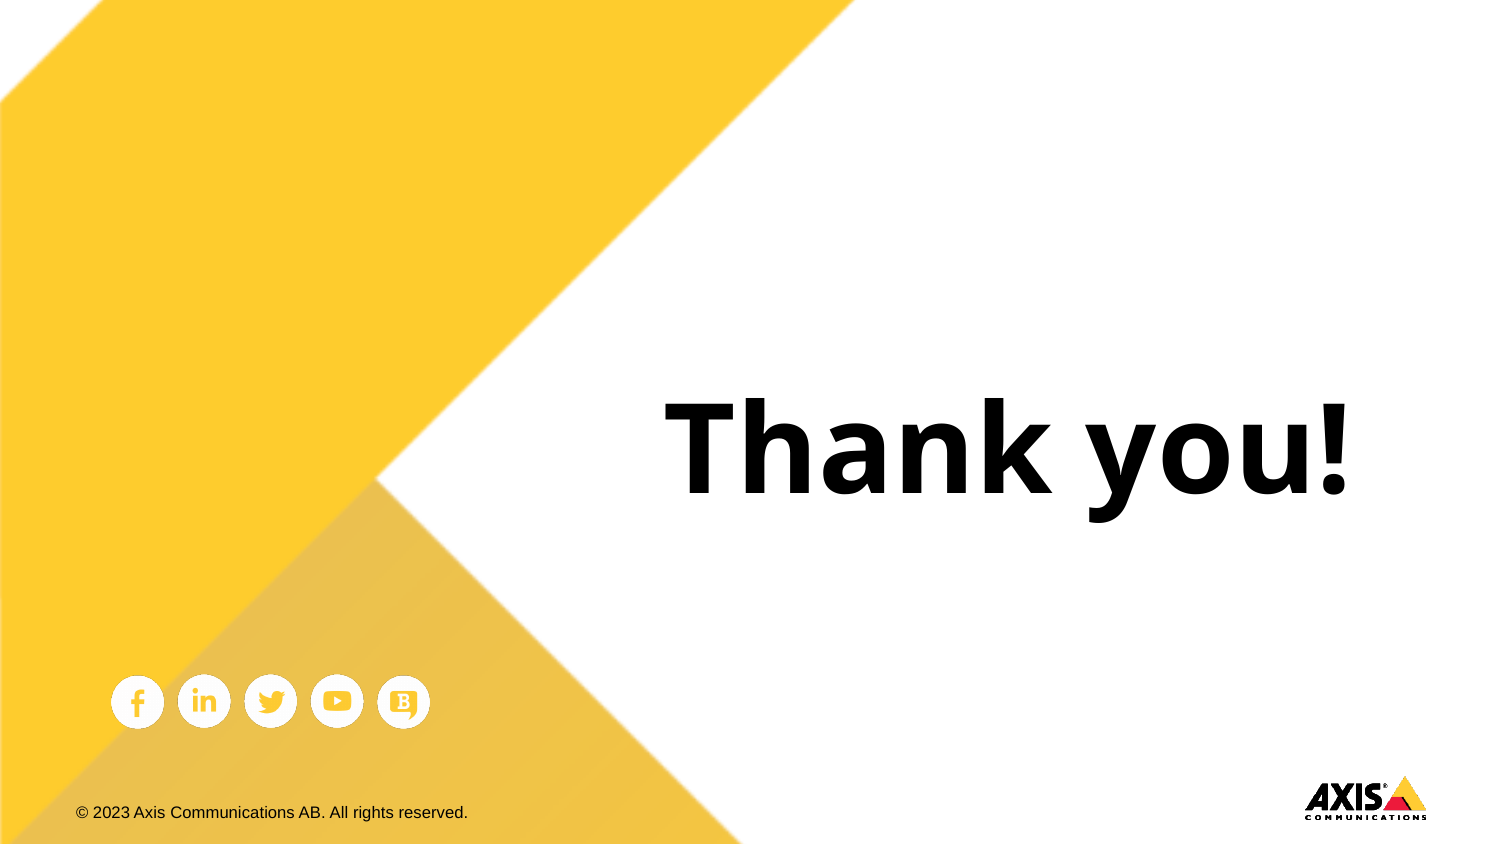

Thank you!
© 2023 Axis Communications AB. All rights reserved.